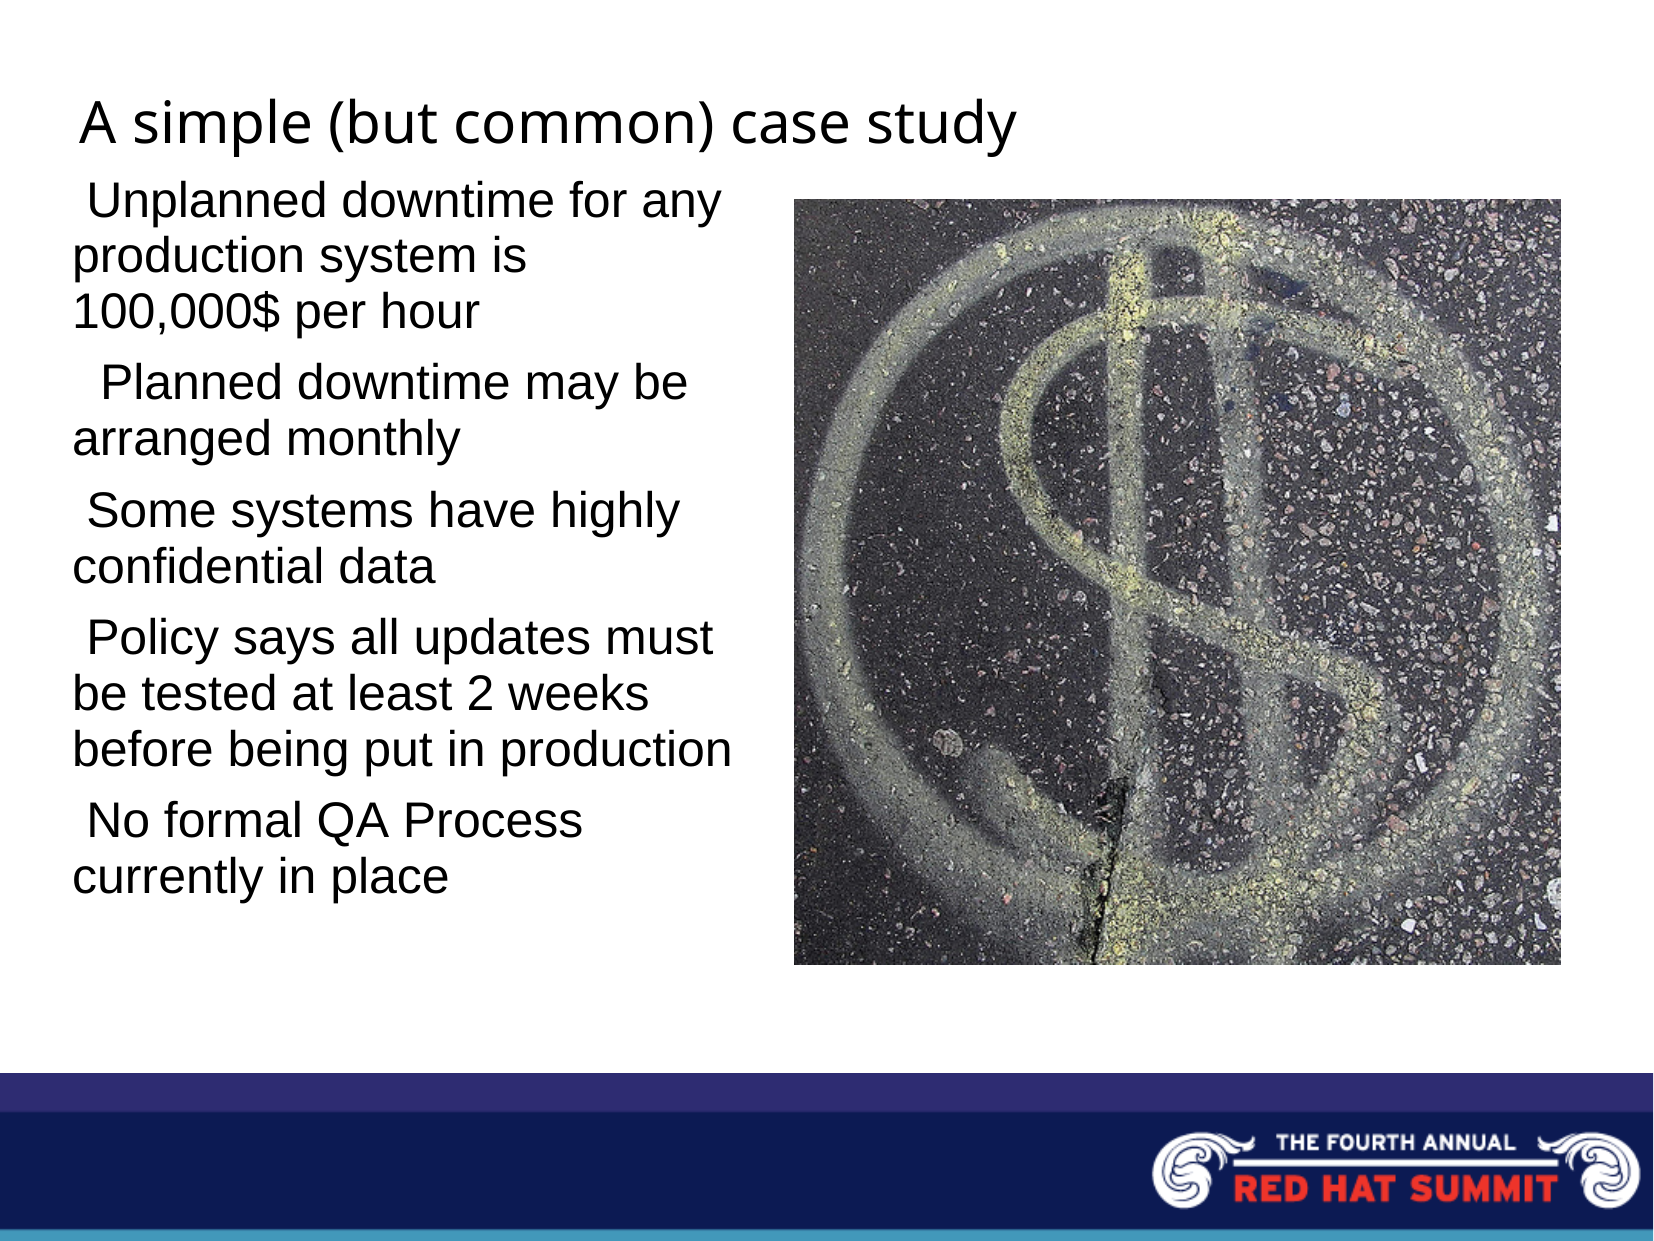

# A simple (but common) case study
 Unplanned downtime for any production system is 100,000$ per hour
 Planned downtime may be arranged monthly
 Some systems have highly confidential data
 Policy says all updates must be tested at least 2 weeks before being put in production
 No formal QA Process currently in place